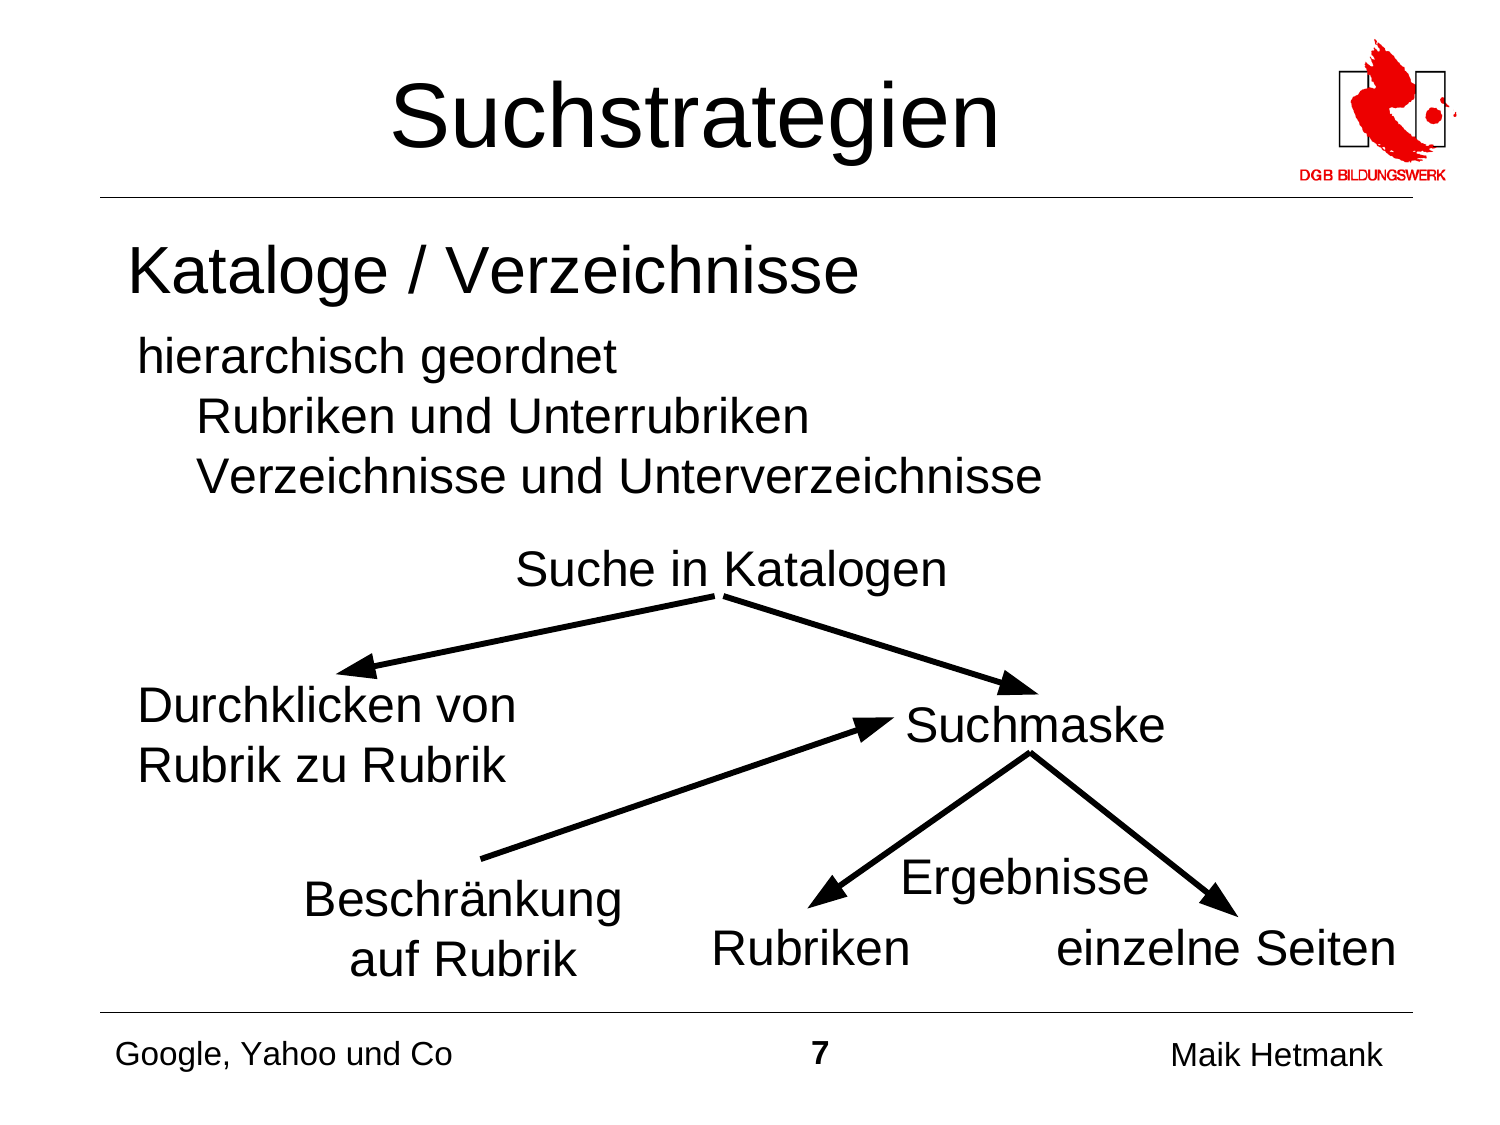

# Suchstrategien
Kataloge / Verzeichnisse
hierarchisch geordnet
Rubriken und Unterrubriken
Verzeichnisse und Unterverzeichnisse
Suche in Katalogen
Durchklicken von Rubrik zu Rubrik
Suchmaske
Ergebnisse
Beschränkung auf Rubrik
Rubriken
einzelne Seiten